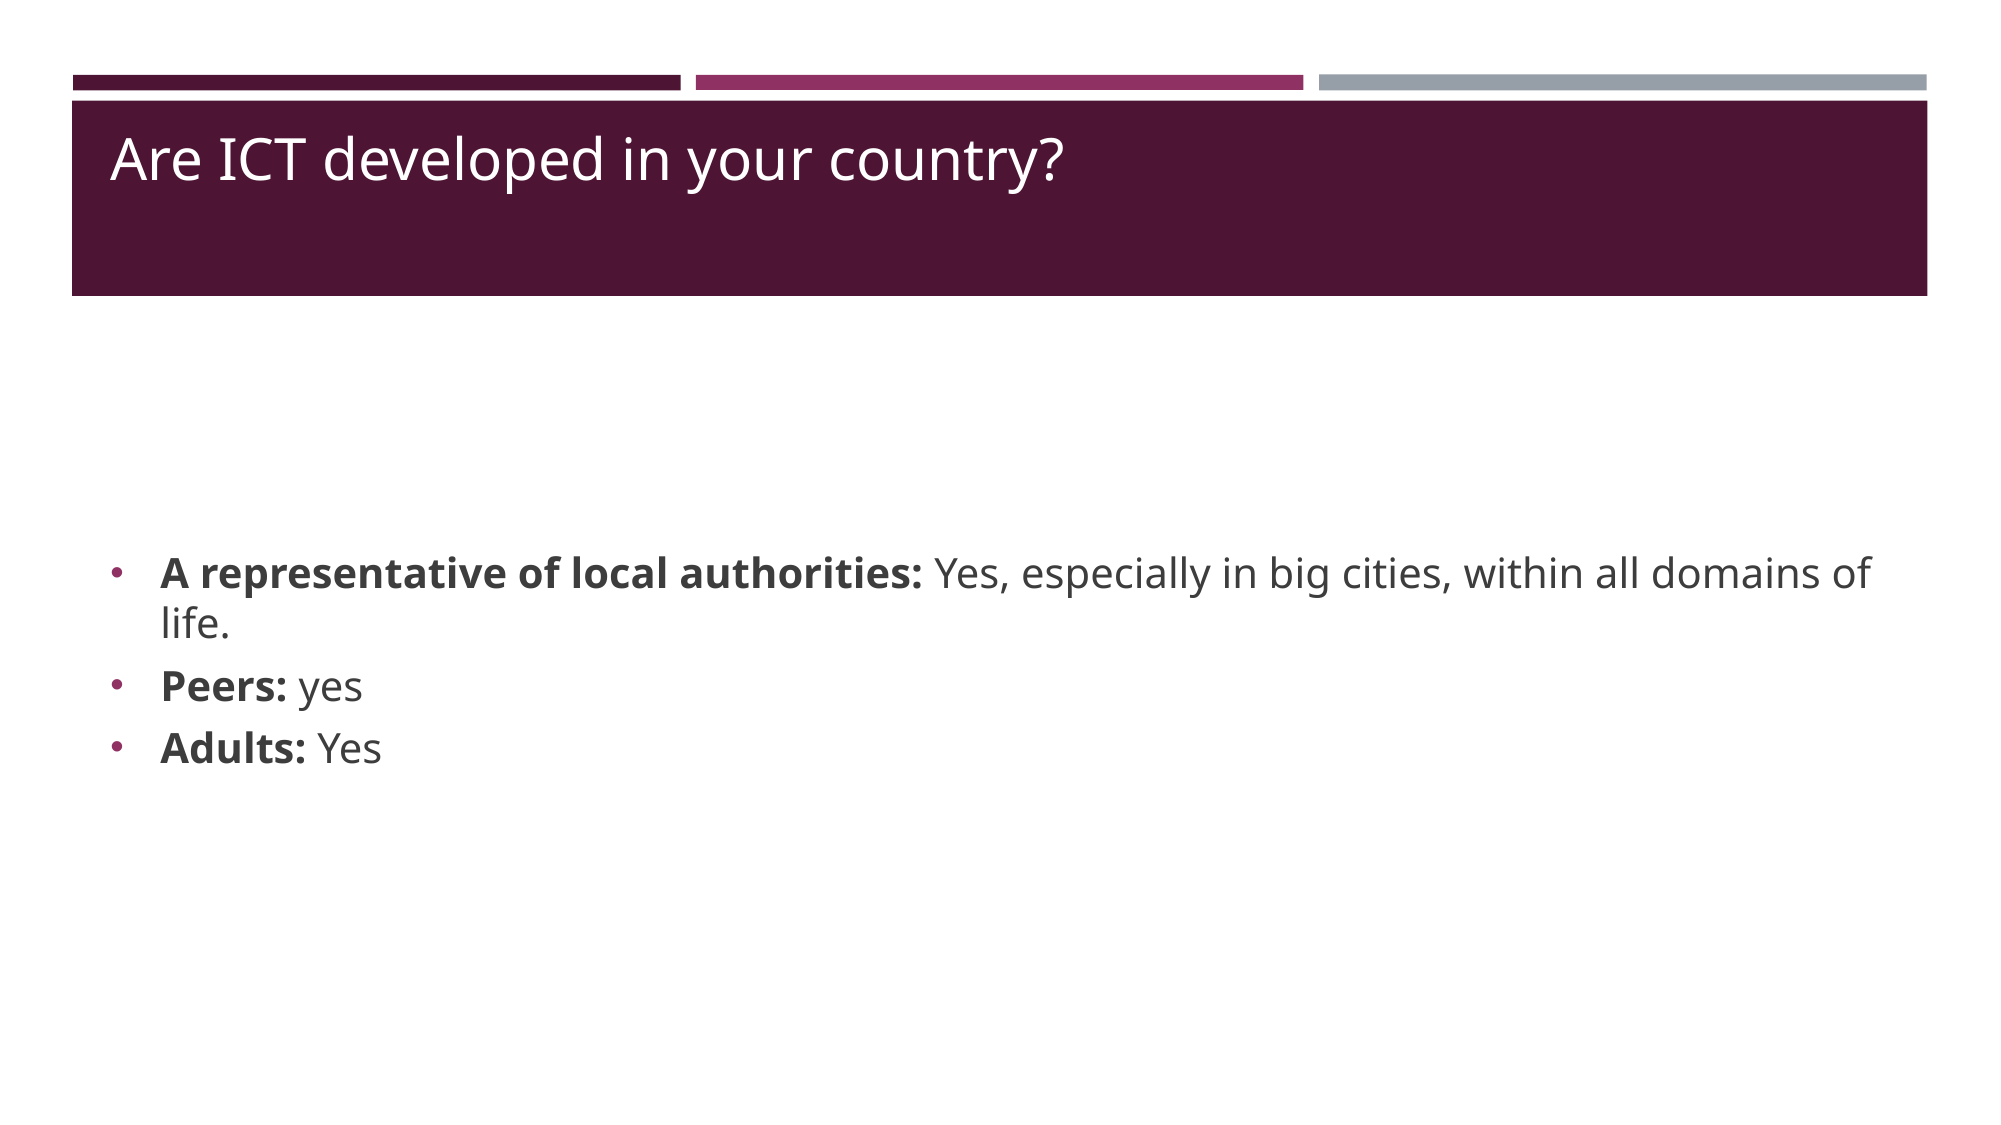

# Are ICT developed in your country?
A representative of local authorities: Yes, especially in big cities, within all domains of life.
Peers: yes
Adults: Yes